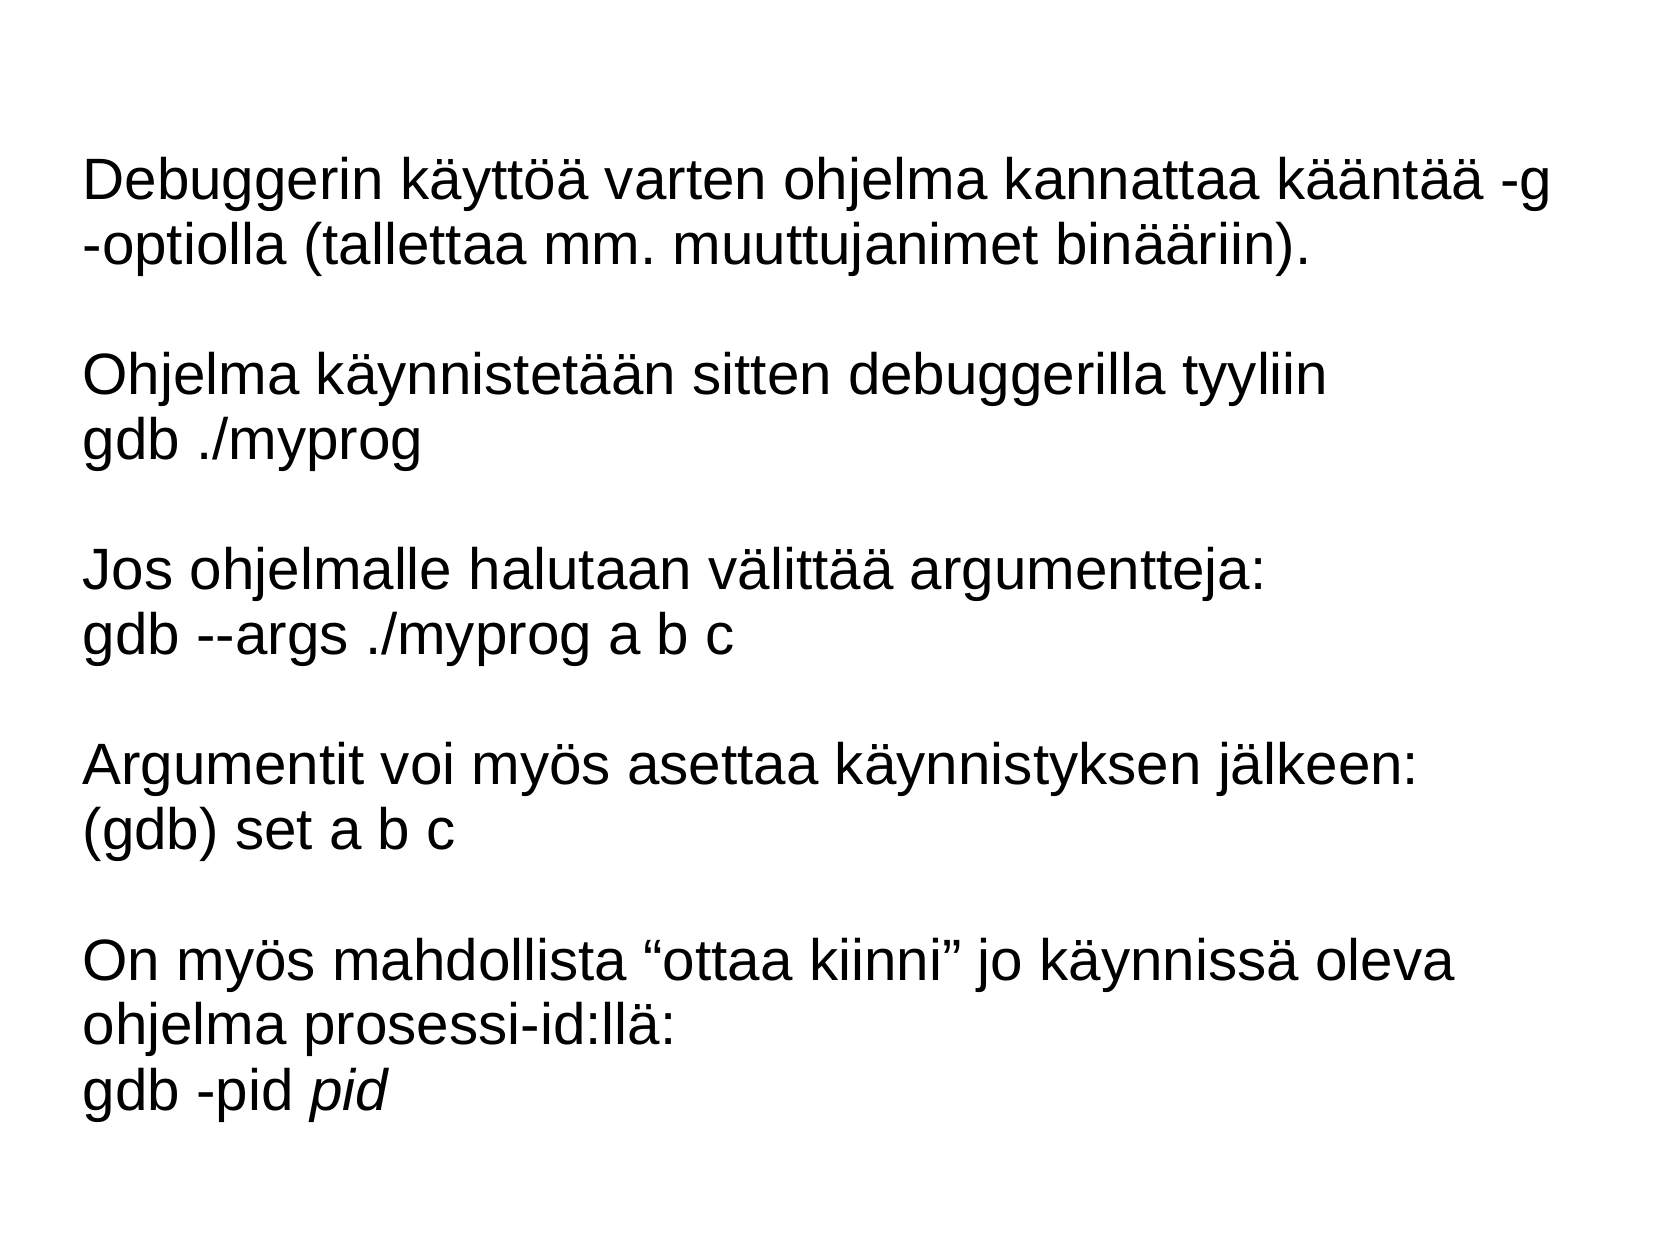

Debuggerin käyttöä varten ohjelma kannattaa kääntää -g -optiolla (tallettaa mm. muuttujanimet binääriin).
Ohjelma käynnistetään sitten debuggerilla tyyliin
gdb ./myprog
Jos ohjelmalle halutaan välittää argumentteja:
gdb --args ./myprog a b c
Argumentit voi myös asettaa käynnistyksen jälkeen:
(gdb) set a b c
On myös mahdollista “ottaa kiinni” jo käynnissä oleva ohjelma prosessi-id:llä:
gdb -pid pid